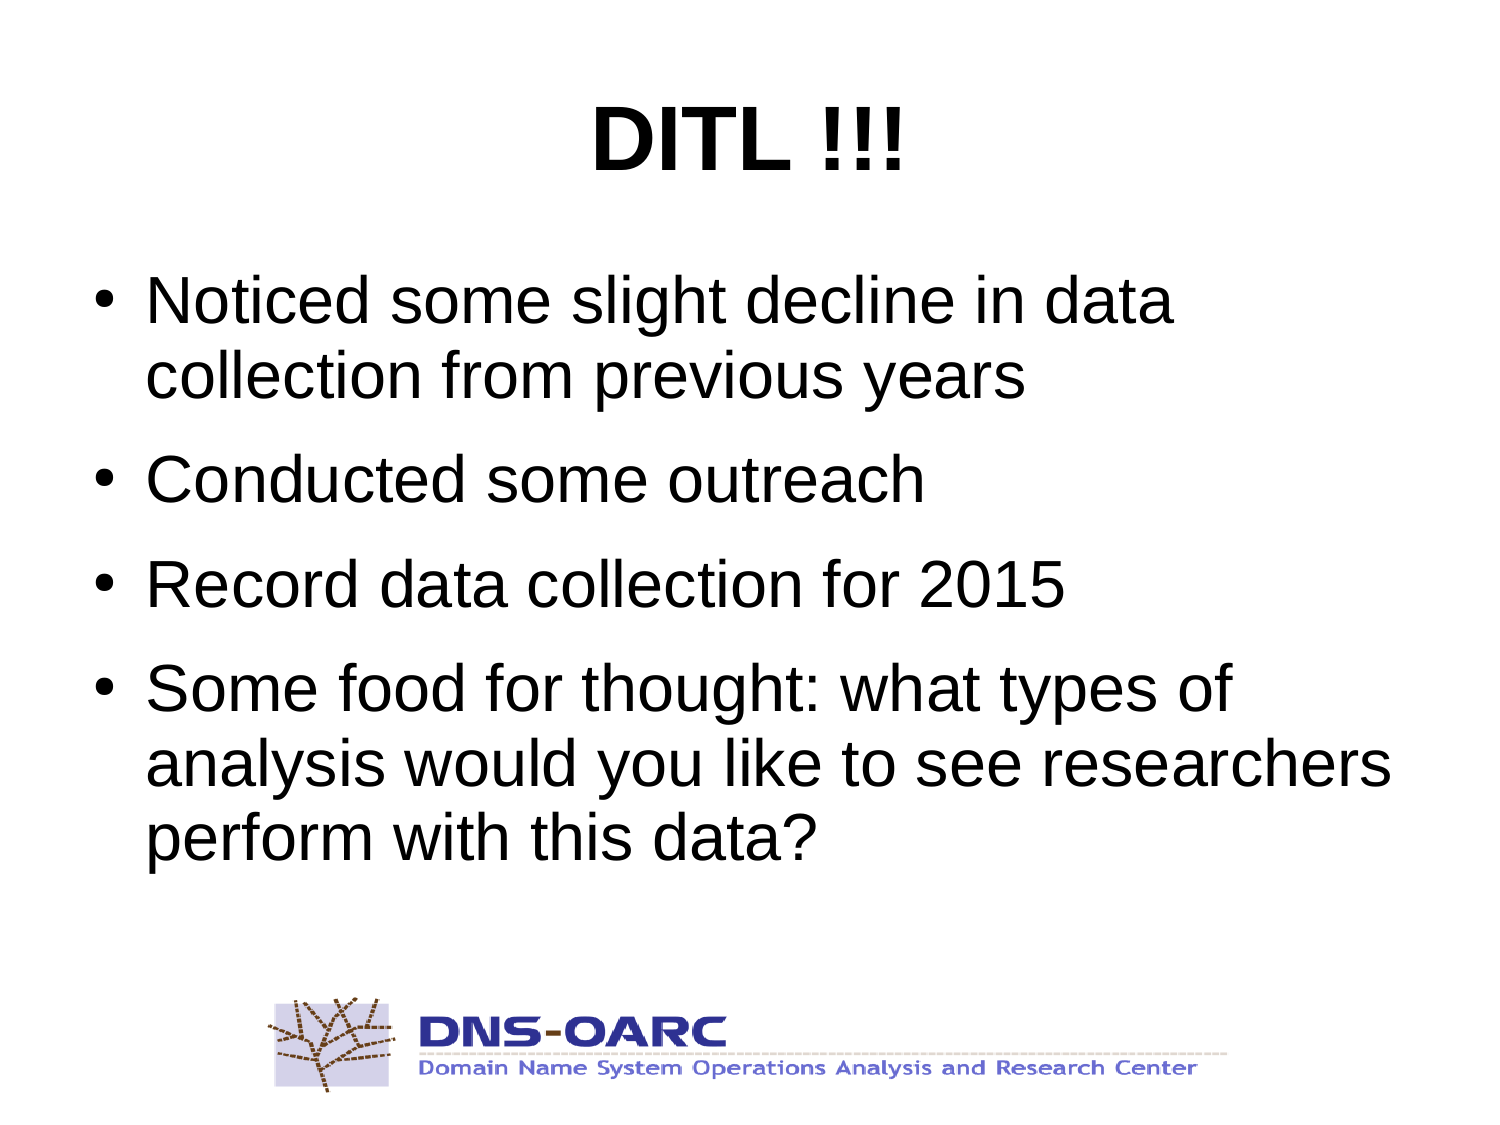

# DITL !!!
Noticed some slight decline in data collection from previous years
Conducted some outreach
Record data collection for 2015
Some food for thought: what types of analysis would you like to see researchers perform with this data?